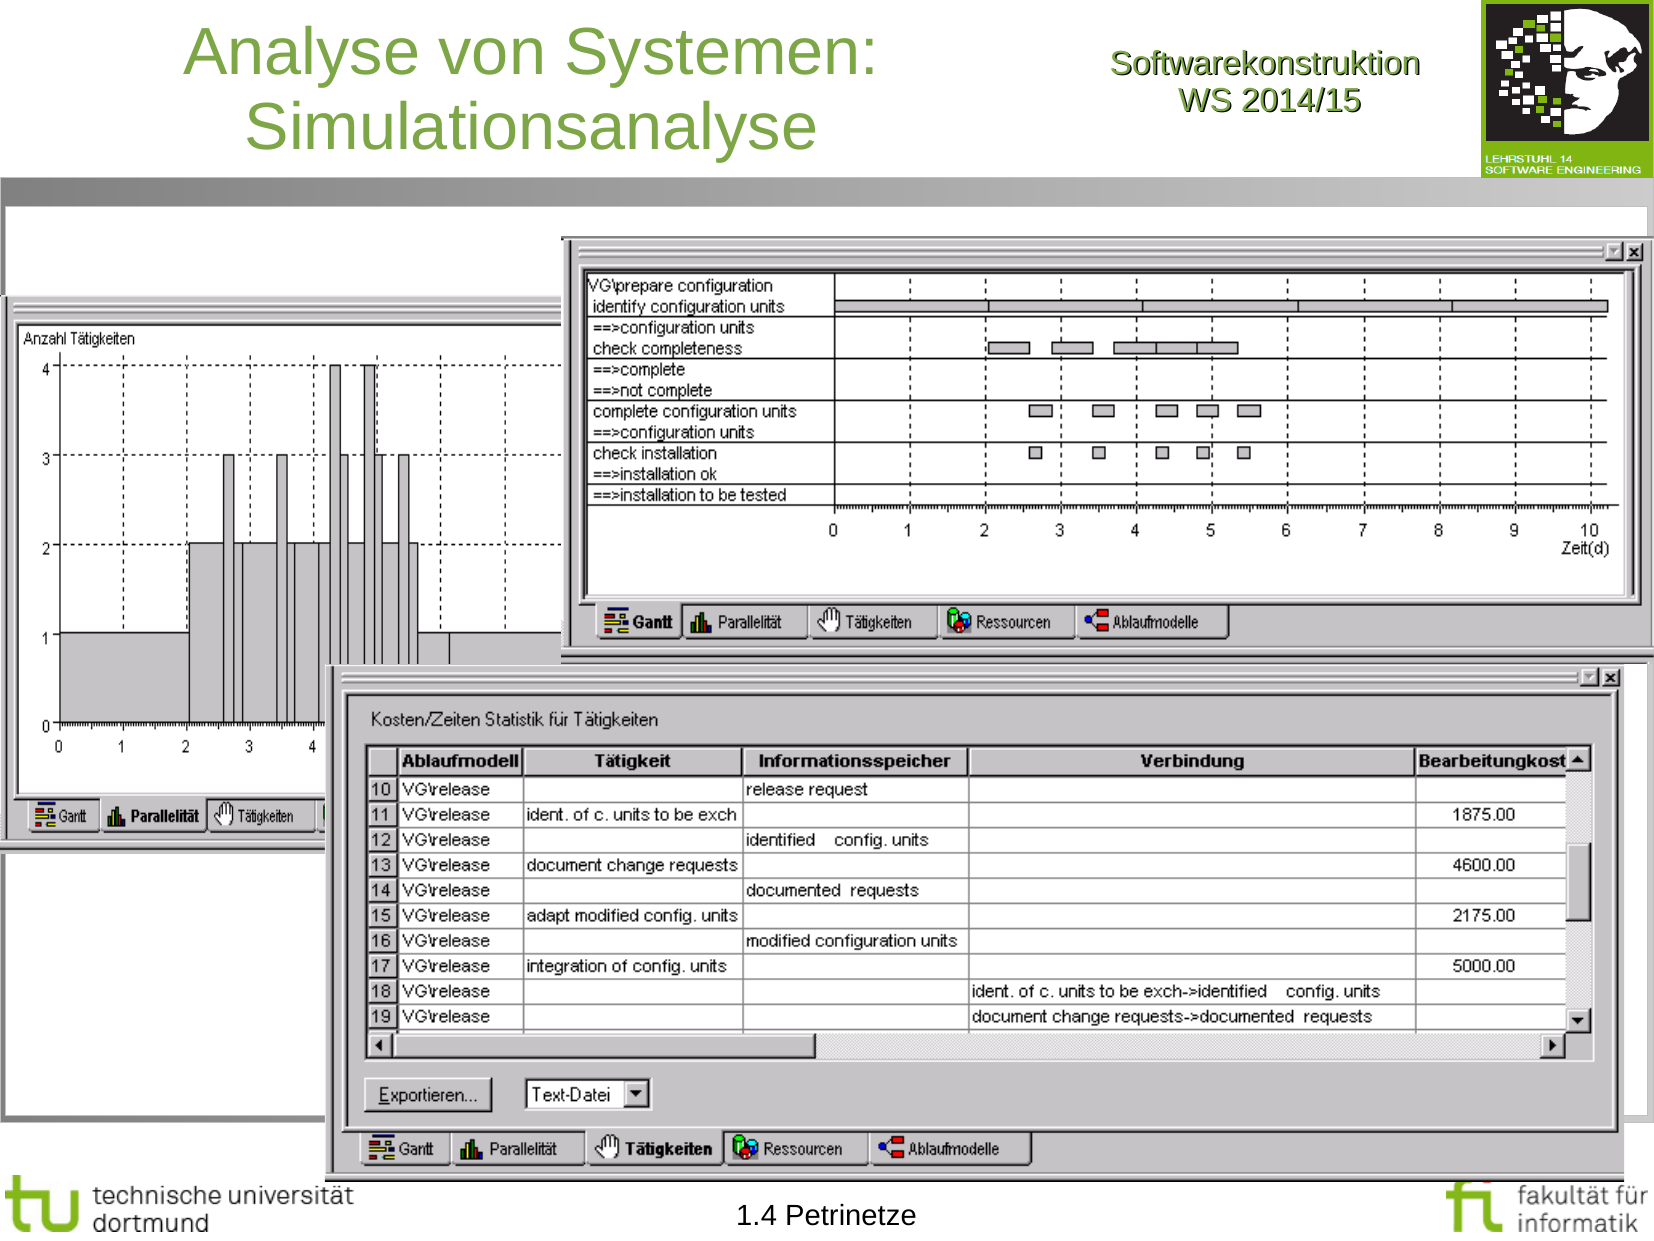

# Analyse von Systemen: Simulationsanalyse
61
1.4 Petrinetze